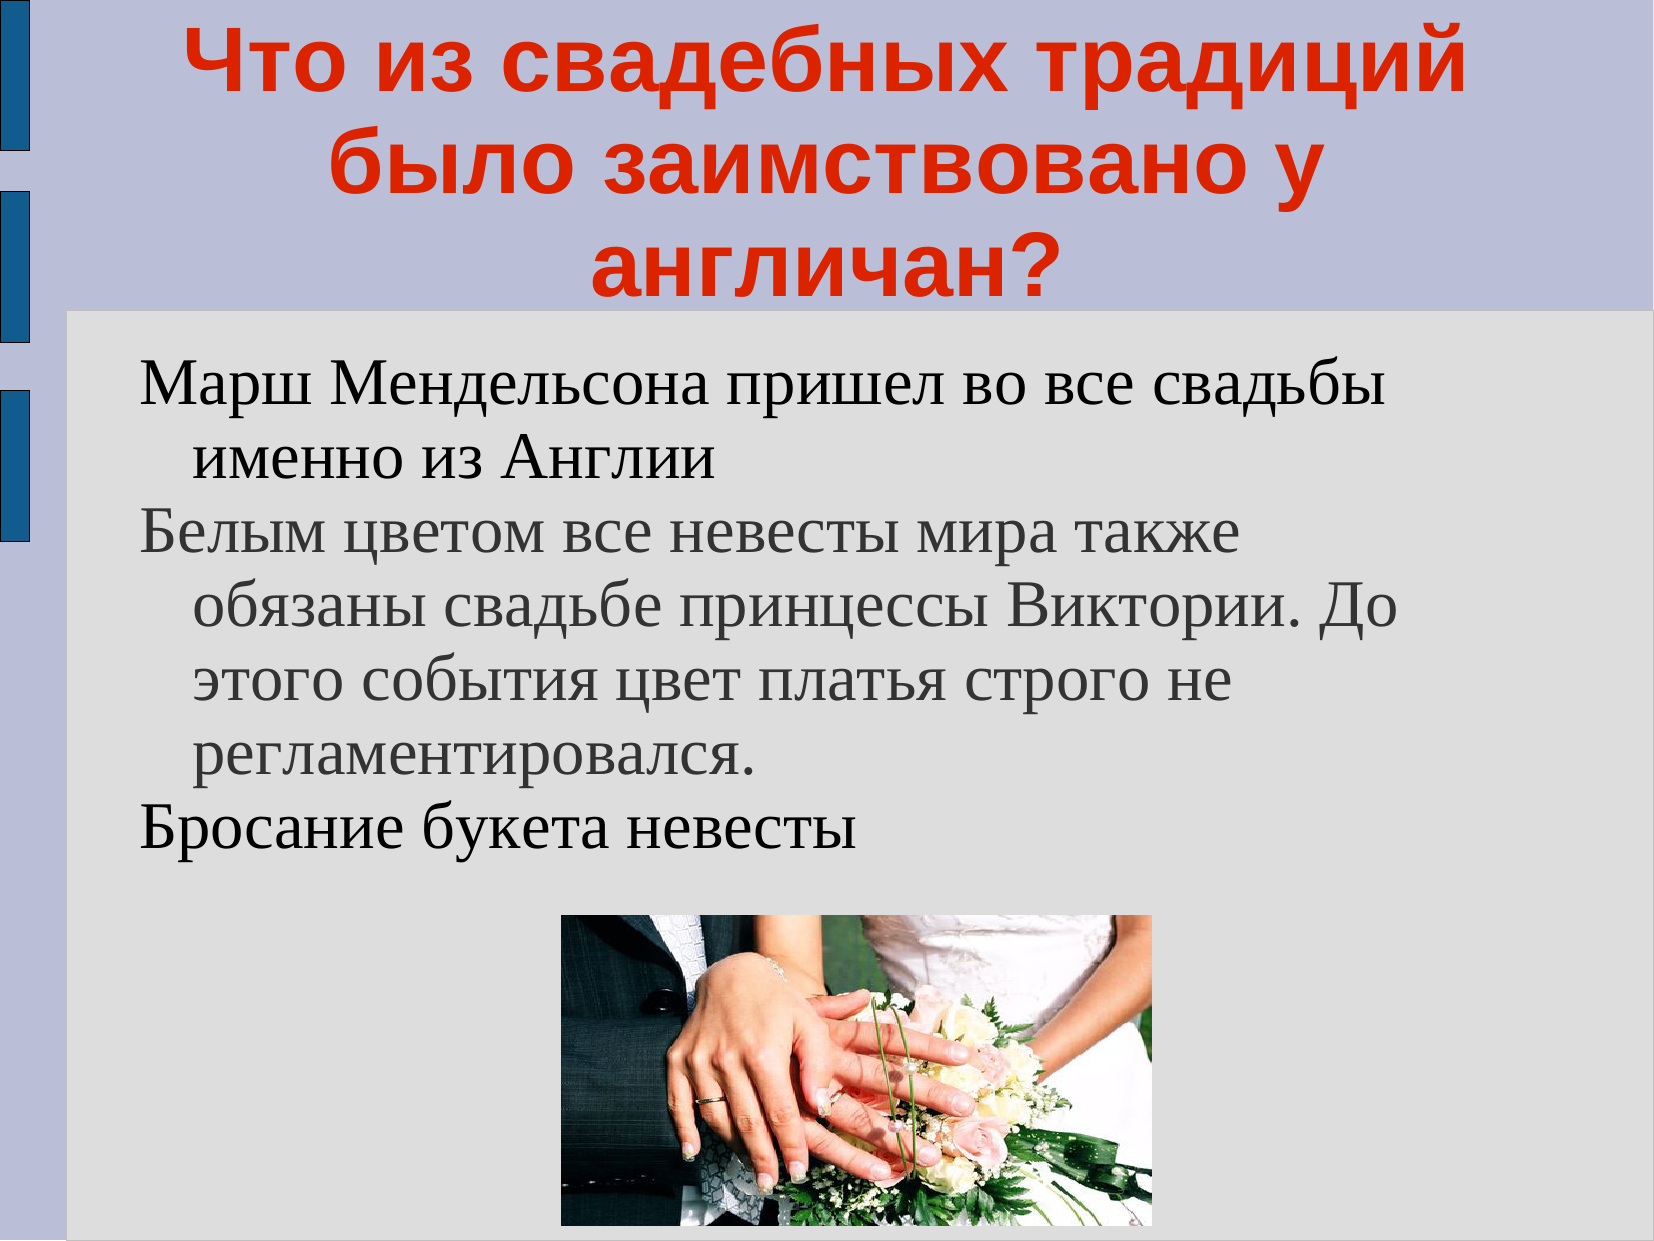

# Что из свадебных традиций было заимствовано у англичан?
Марш Мендельсона пришел во все свадьбы именно из Англии
Белым цветом все невесты мира также обязаны свадьбе принцессы Виктории. До этого события цвет платья строго не регламентировался.
Бросание букета невесты